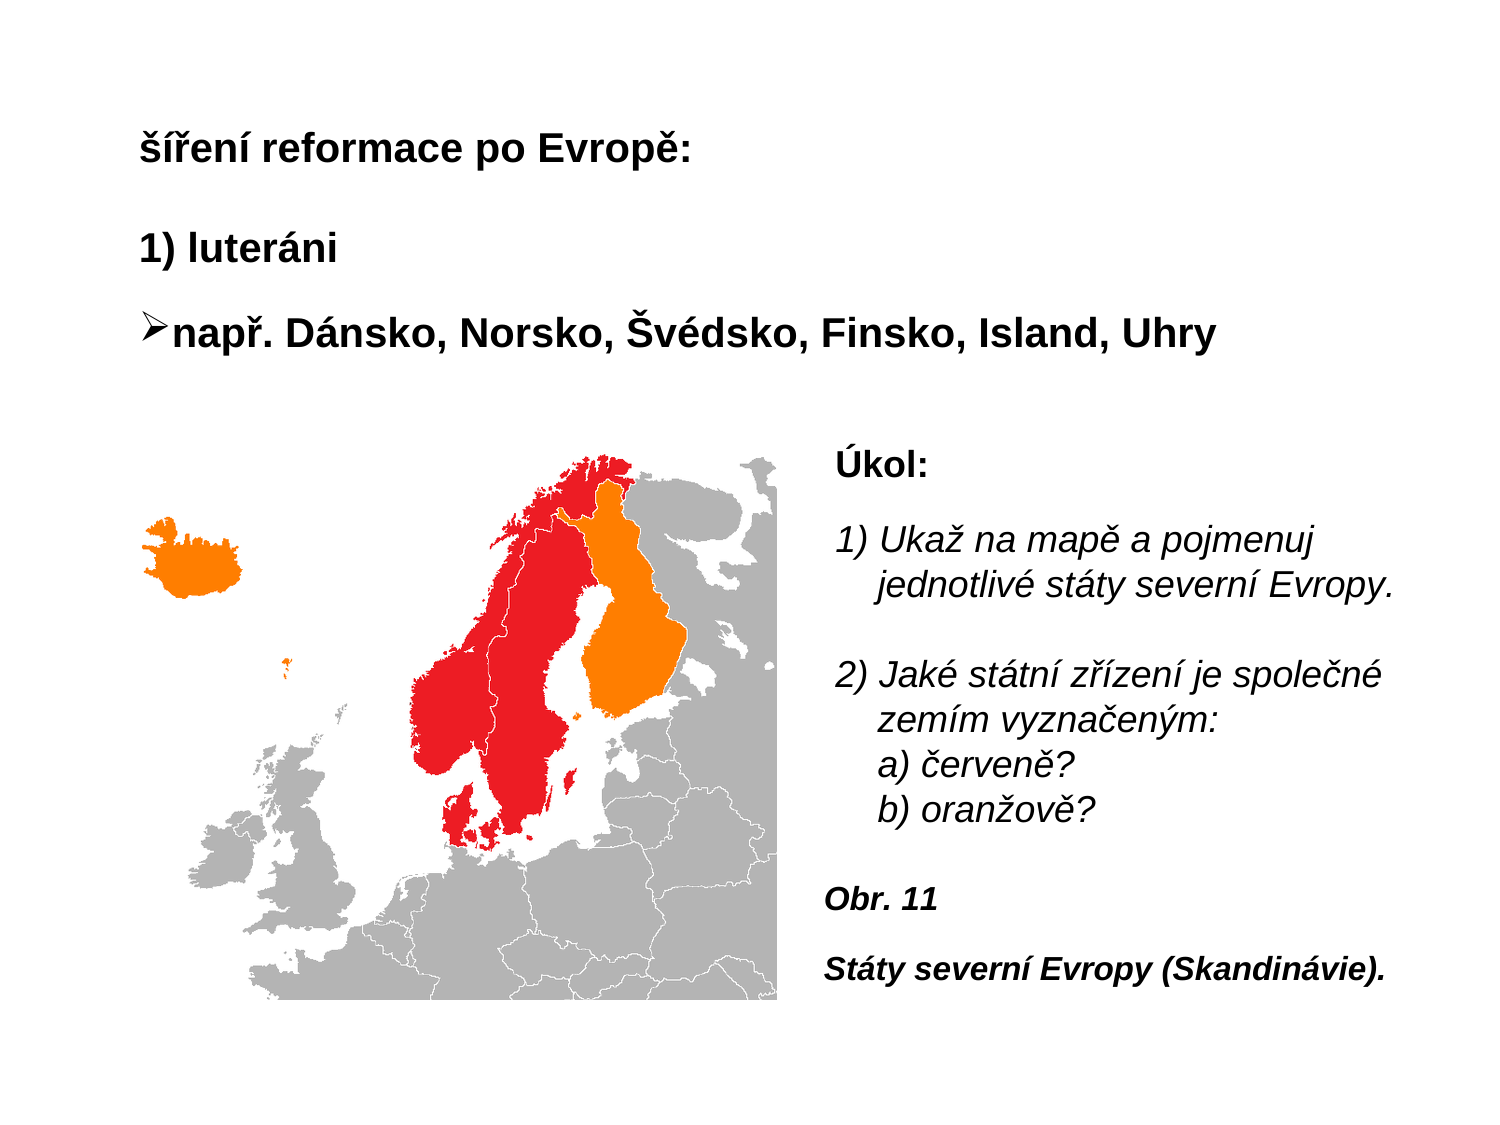

šíření reformace po Evropě:
1) luteráni
např. Dánsko, Norsko, Švédsko, Finsko, Island, Uhry
Úkol:
1) Ukaž na mapě a pojmenuj
 jednotlivé státy severní Evropy.
2) Jaké státní zřízení je společné
 zemím vyznačeným:
 a) červeně?
 b) oranžově?
Obr. 11
Státy severní Evropy (Skandinávie).